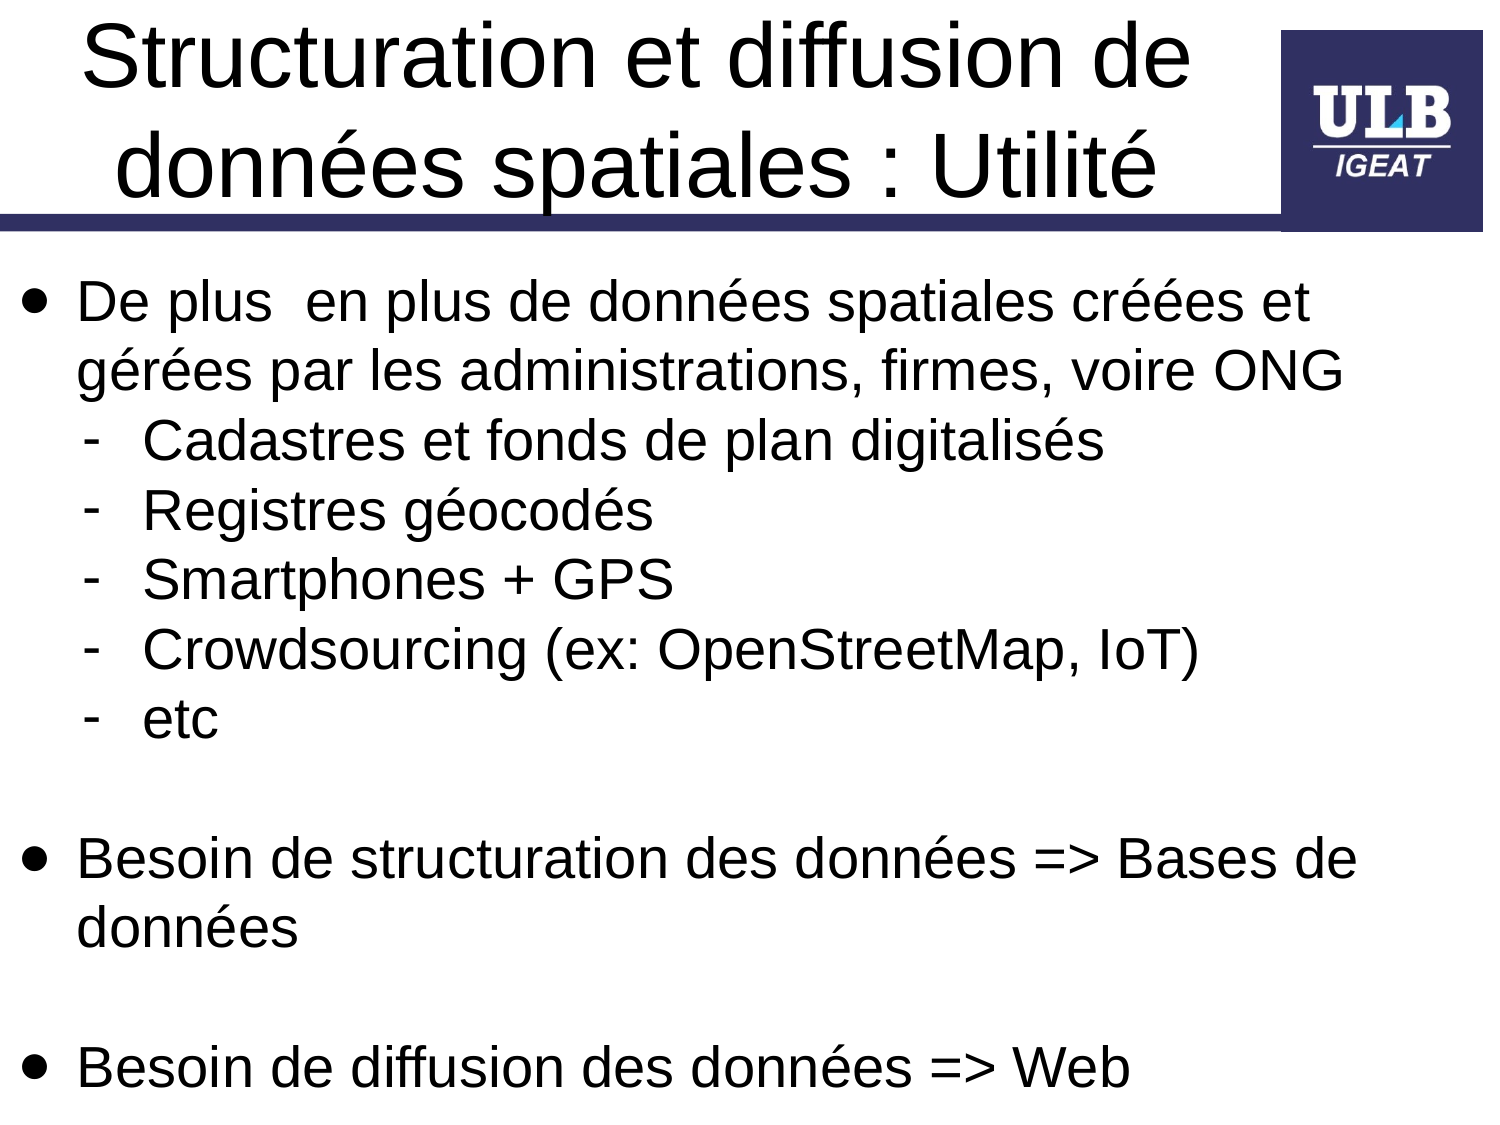

Structuration et diffusion de données spatiales : Utilité
De plus en plus de données spatiales créées et gérées par les administrations, firmes, voire ONG
Cadastres et fonds de plan digitalisés
Registres géocodés
Smartphones + GPS
Crowdsourcing (ex: OpenStreetMap, IoT)
etc
Besoin de structuration des données => Bases de données
Besoin de diffusion des données => Web